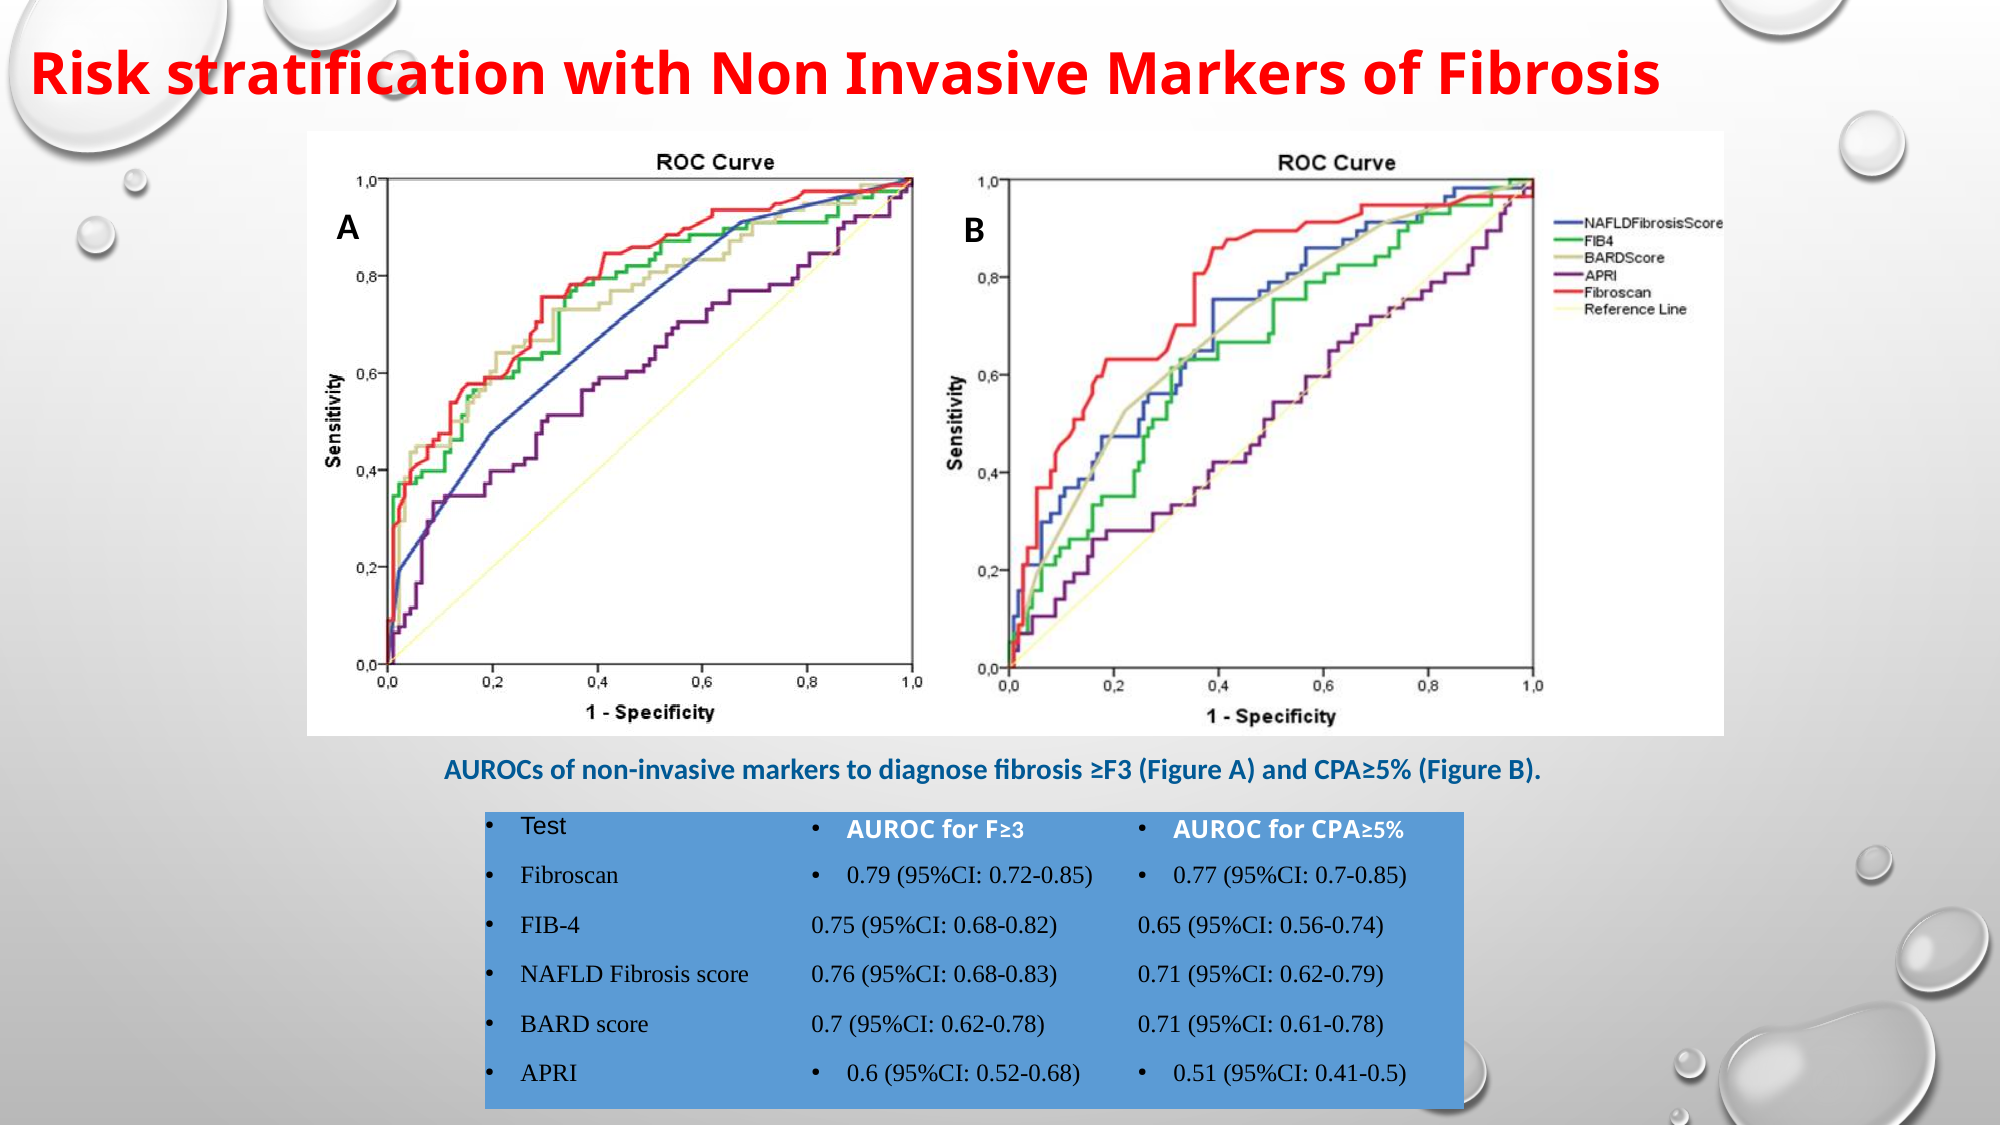

Risk stratification with Non Invasive Markers of Fibrosis
A
B
AUROCs of non-invasive markers to diagnose fibrosis ≥F3 (Figure A) and CPA≥5% (Figure B).
| Test | AUROC for F≥3 | AUROC for CPA≥5% |
| --- | --- | --- |
| Fibroscan | 0.79 (95%CI: 0.72-0.85) | 0.77 (95%CI: 0.7-0.85) |
| FIB-4 | 0.75 (95%CI: 0.68-0.82) | 0.65 (95%CI: 0.56-0.74) |
| NAFLD Fibrosis score | 0.76 (95%CI: 0.68-0.83) | 0.71 (95%CI: 0.62-0.79) |
| BARD score | 0.7 (95%CI: 0.62-0.78) | 0.71 (95%CI: 0.61-0.78) |
| APRI | 0.6 (95%CI: 0.52-0.68) | 0.51 (95%CI: 0.41-0.5) |